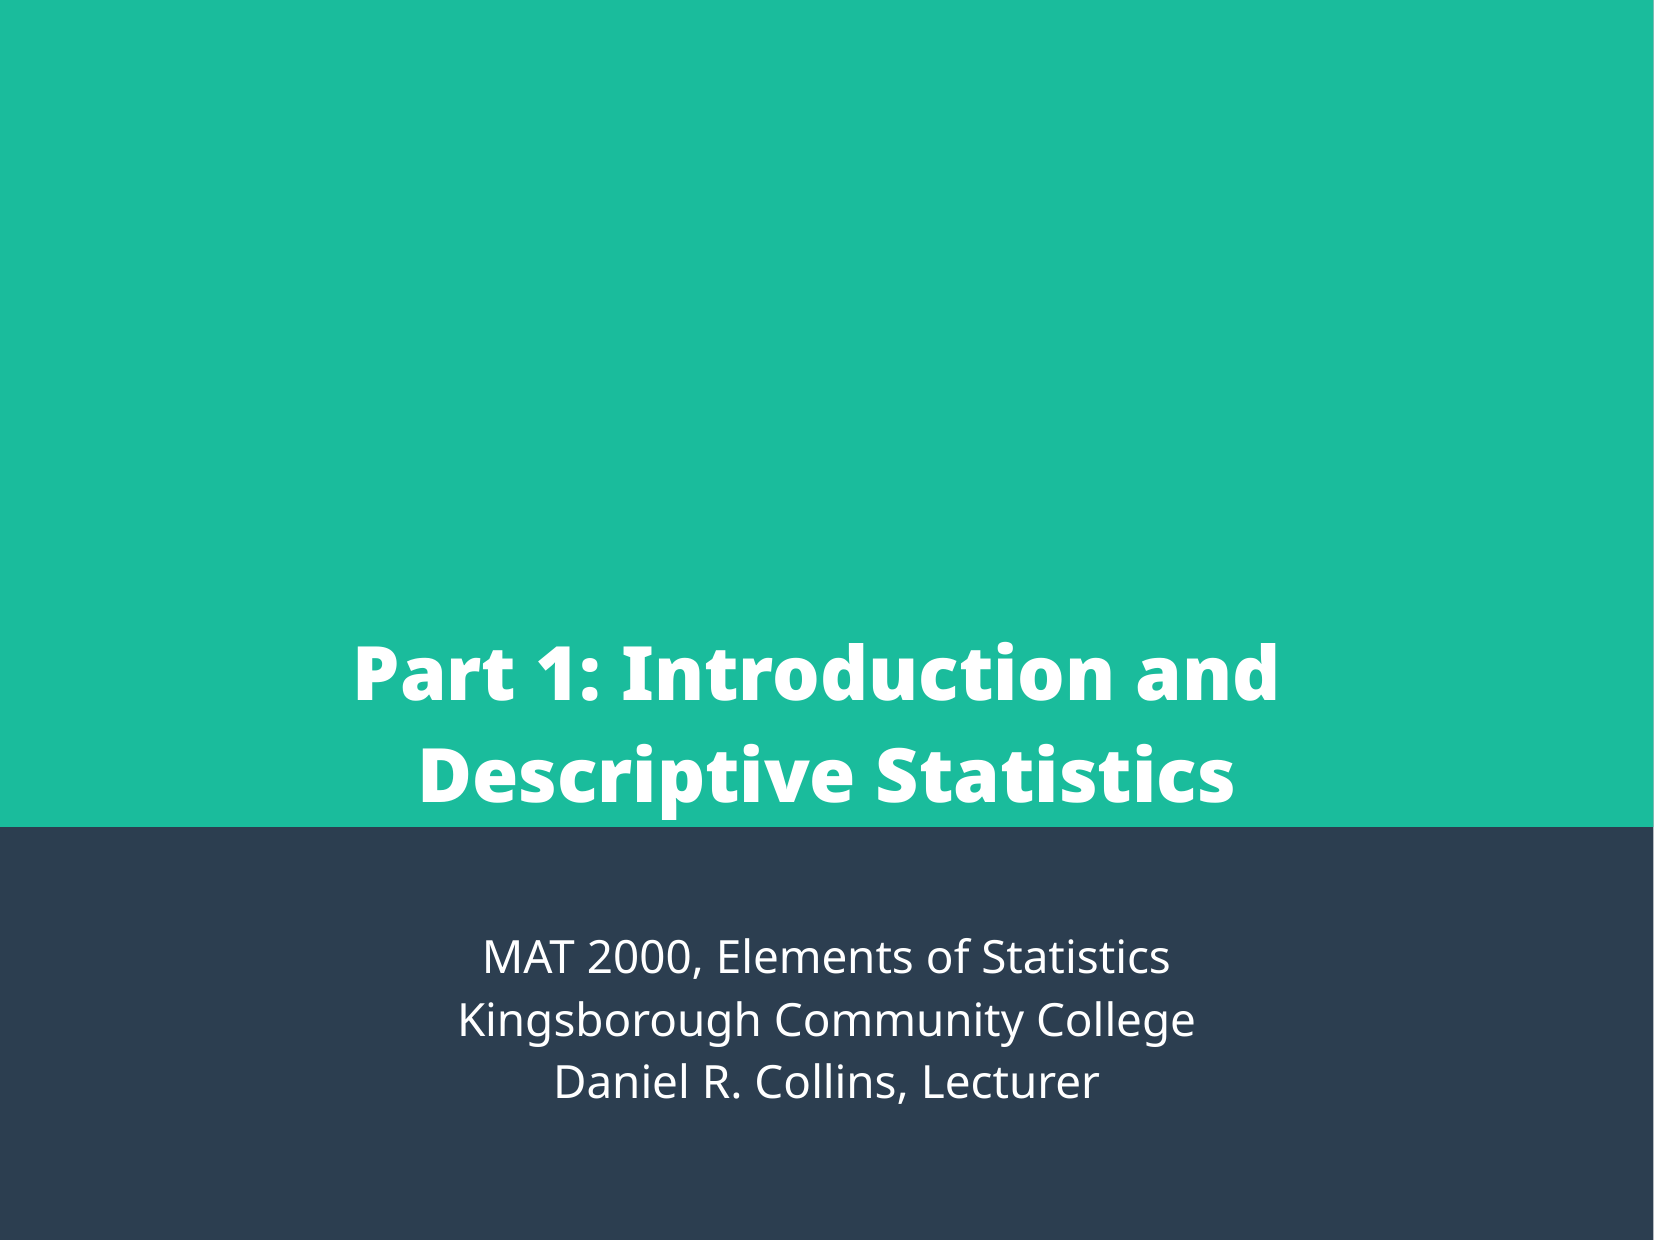

# Part 1: Introduction and Descriptive Statistics
MAT 2000, Elements of Statistics
Kingsborough Community College
Daniel R. Collins, Lecturer